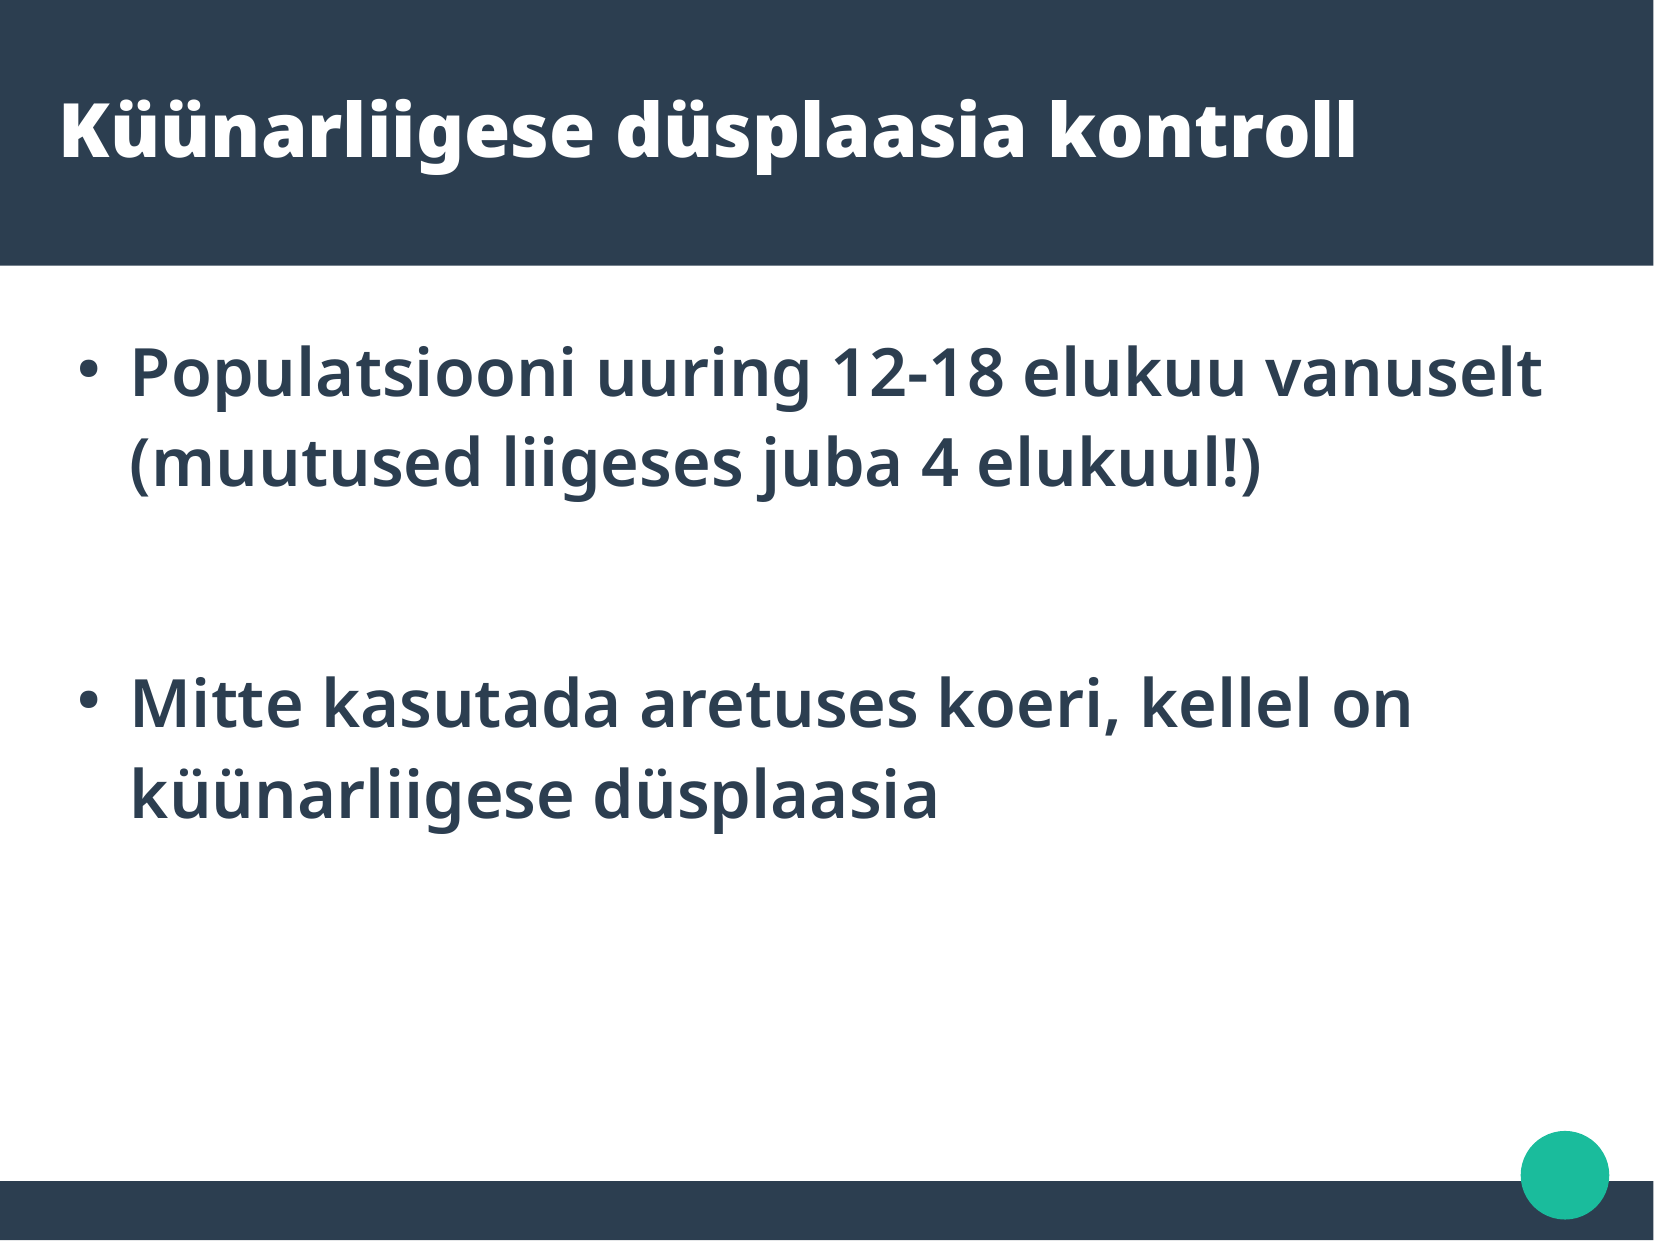

# Küünarliigese düsplaasia kontroll
Populatsiooni uuring 12-18 elukuu vanuselt (muutused liigeses juba 4 elukuul!)
Mitte kasutada aretuses koeri, kellel on küünarliigese düsplaasia